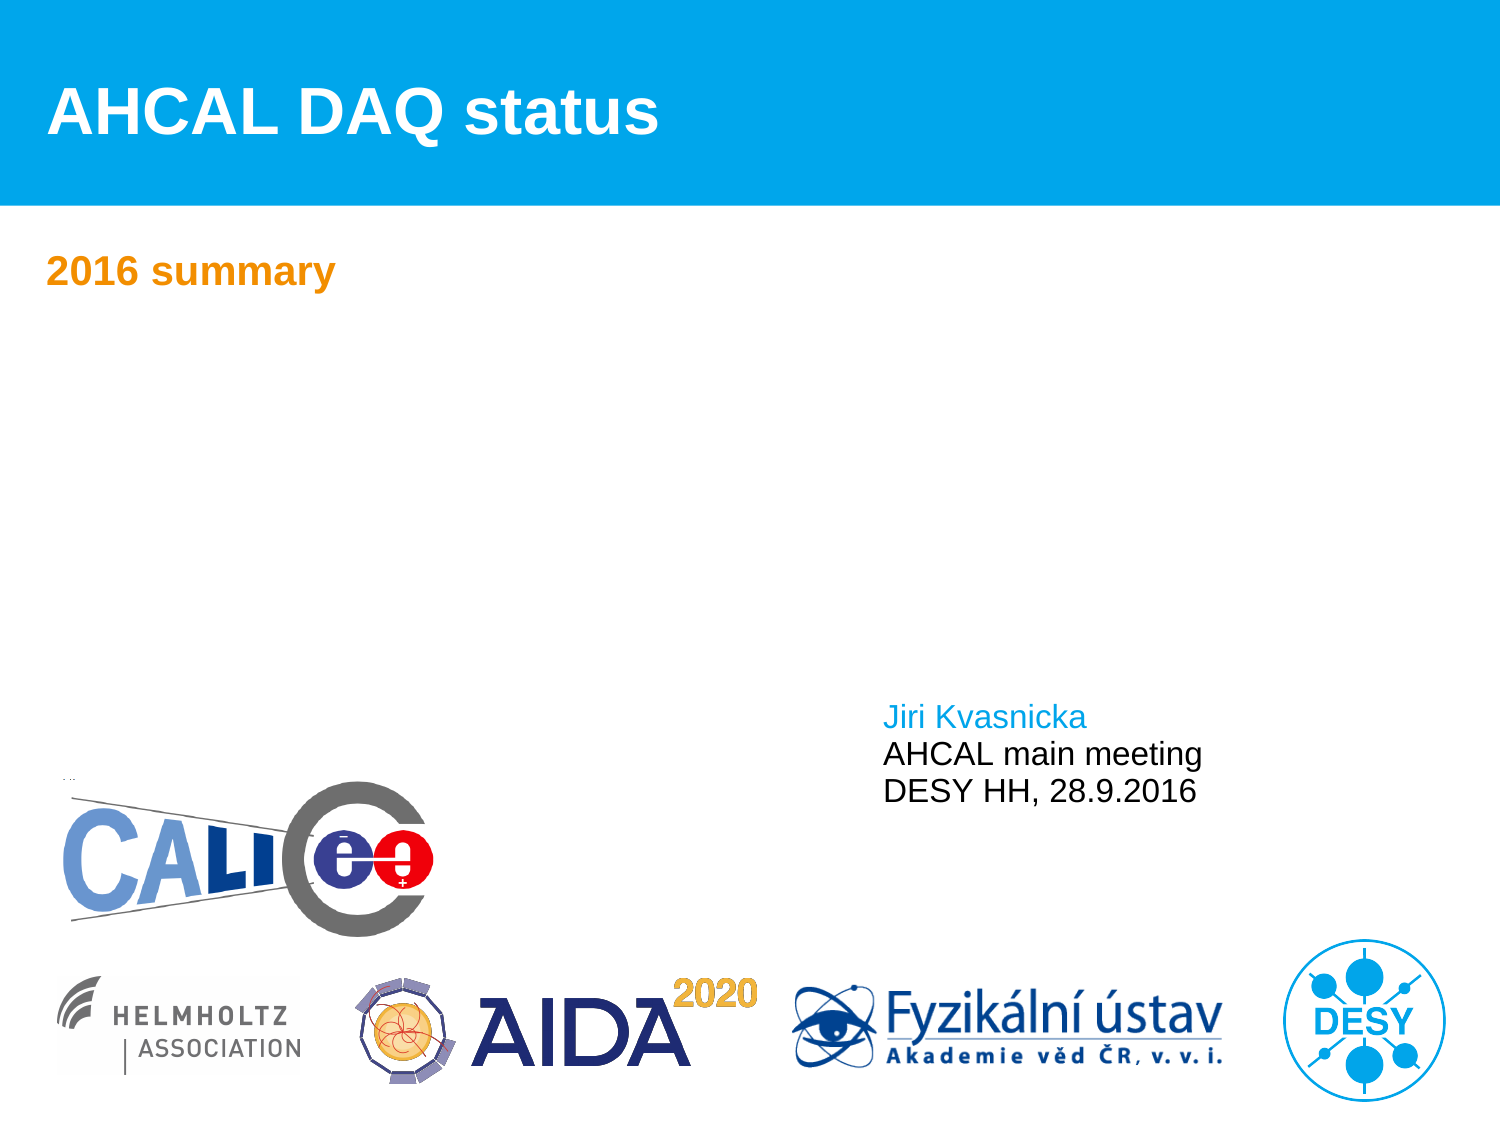

# AHCAL DAQ status
2016 summary
Jiri Kvasnicka
AHCAL main meeting
DESY HH, 28.9.2016